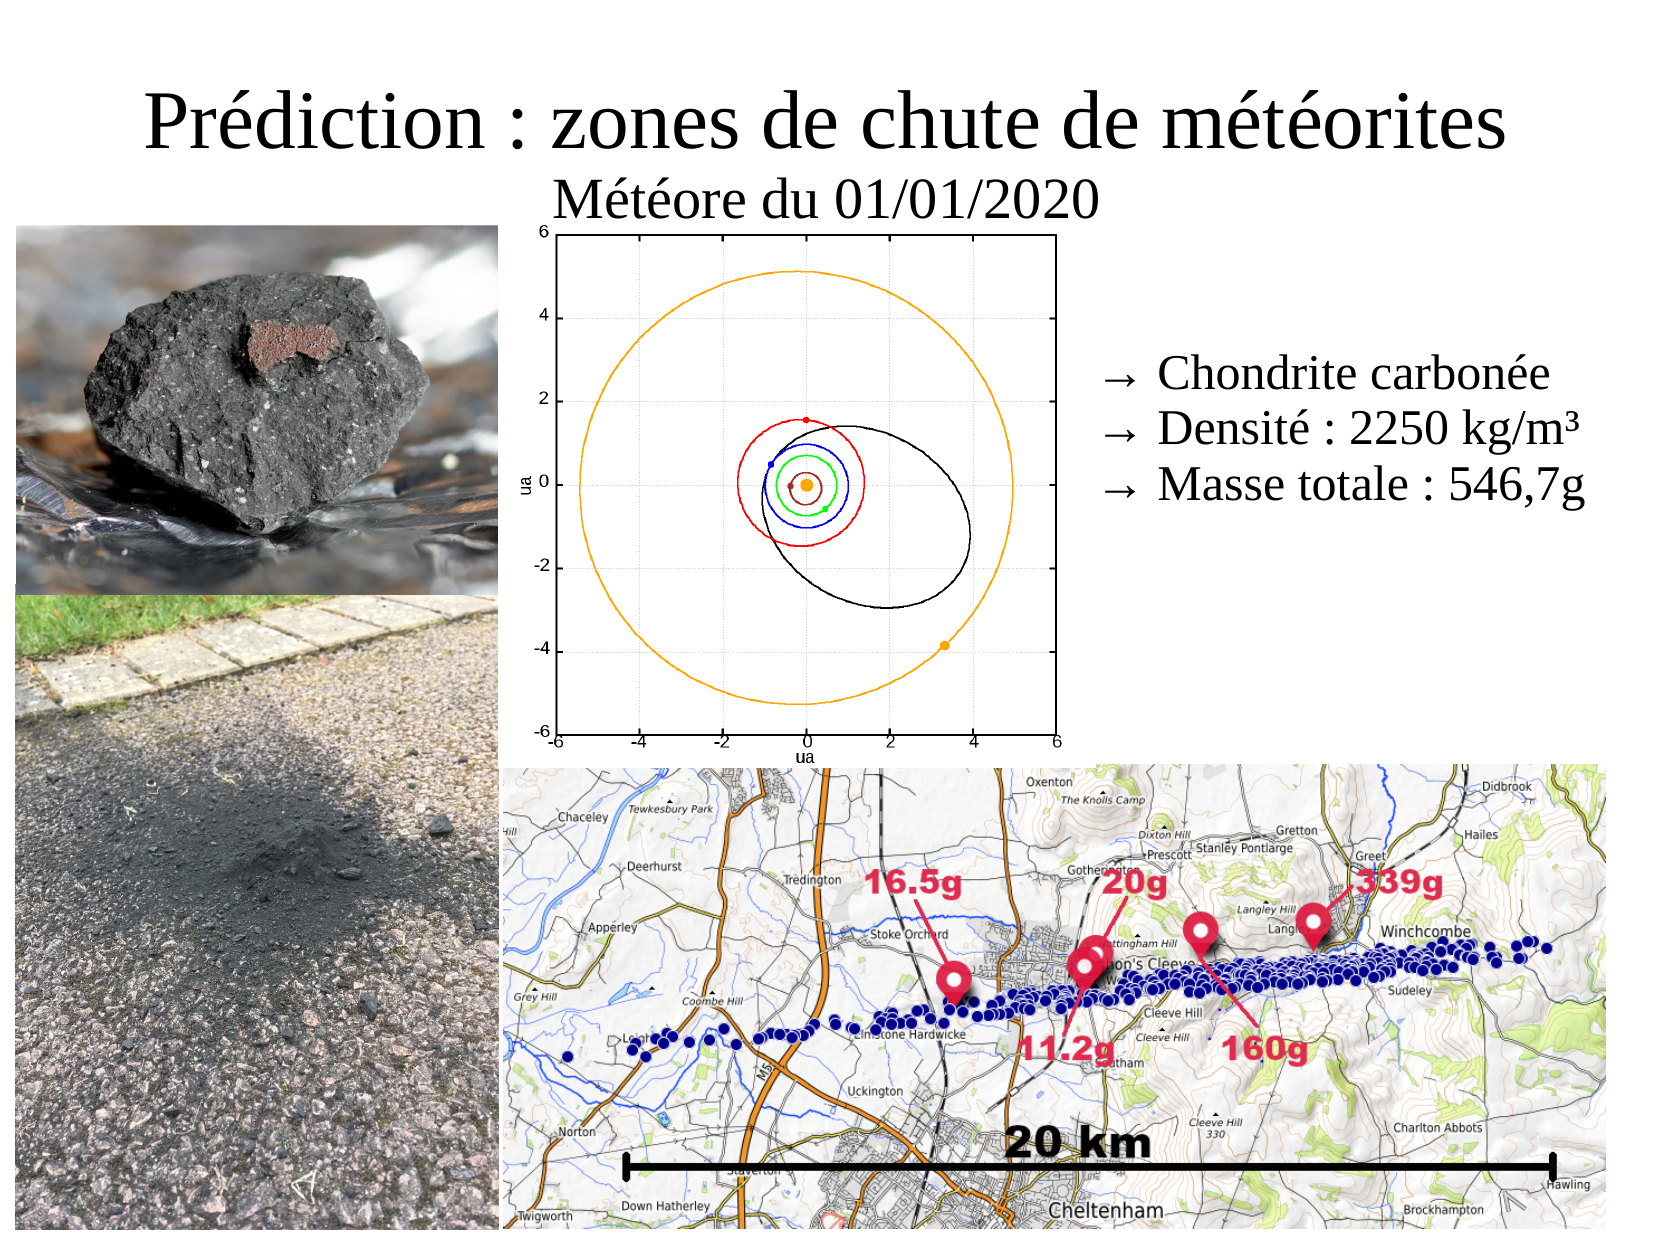

# Prédiction : zones de chute de météorites Météore du 01/01/2020
→ Chondrite carbonée
→ Densité : 2250 kg/m³
→ Masse totale : 546,7g